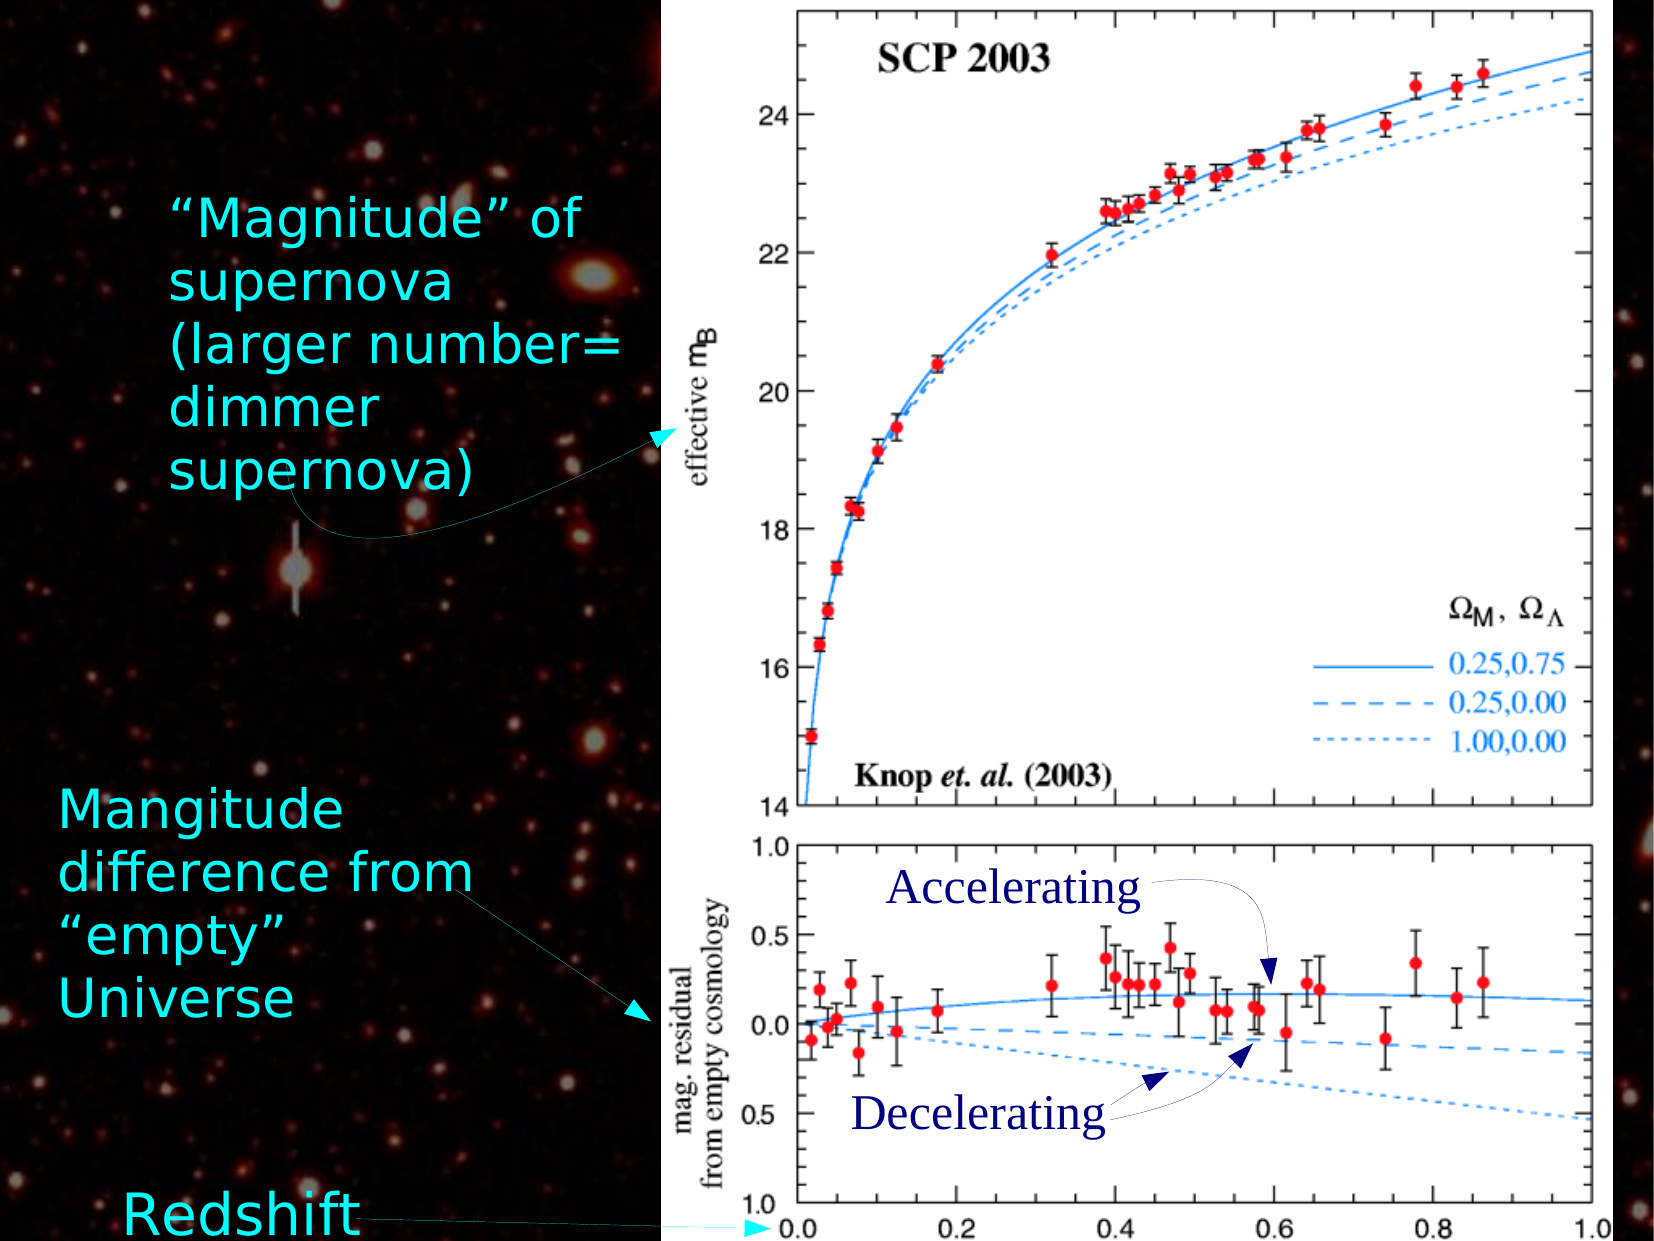

“Magnitude” of supernova (larger number= dimmer supernova)
Mangitude difference from “empty” Universe
Accelerating
Decelerating
Redshift